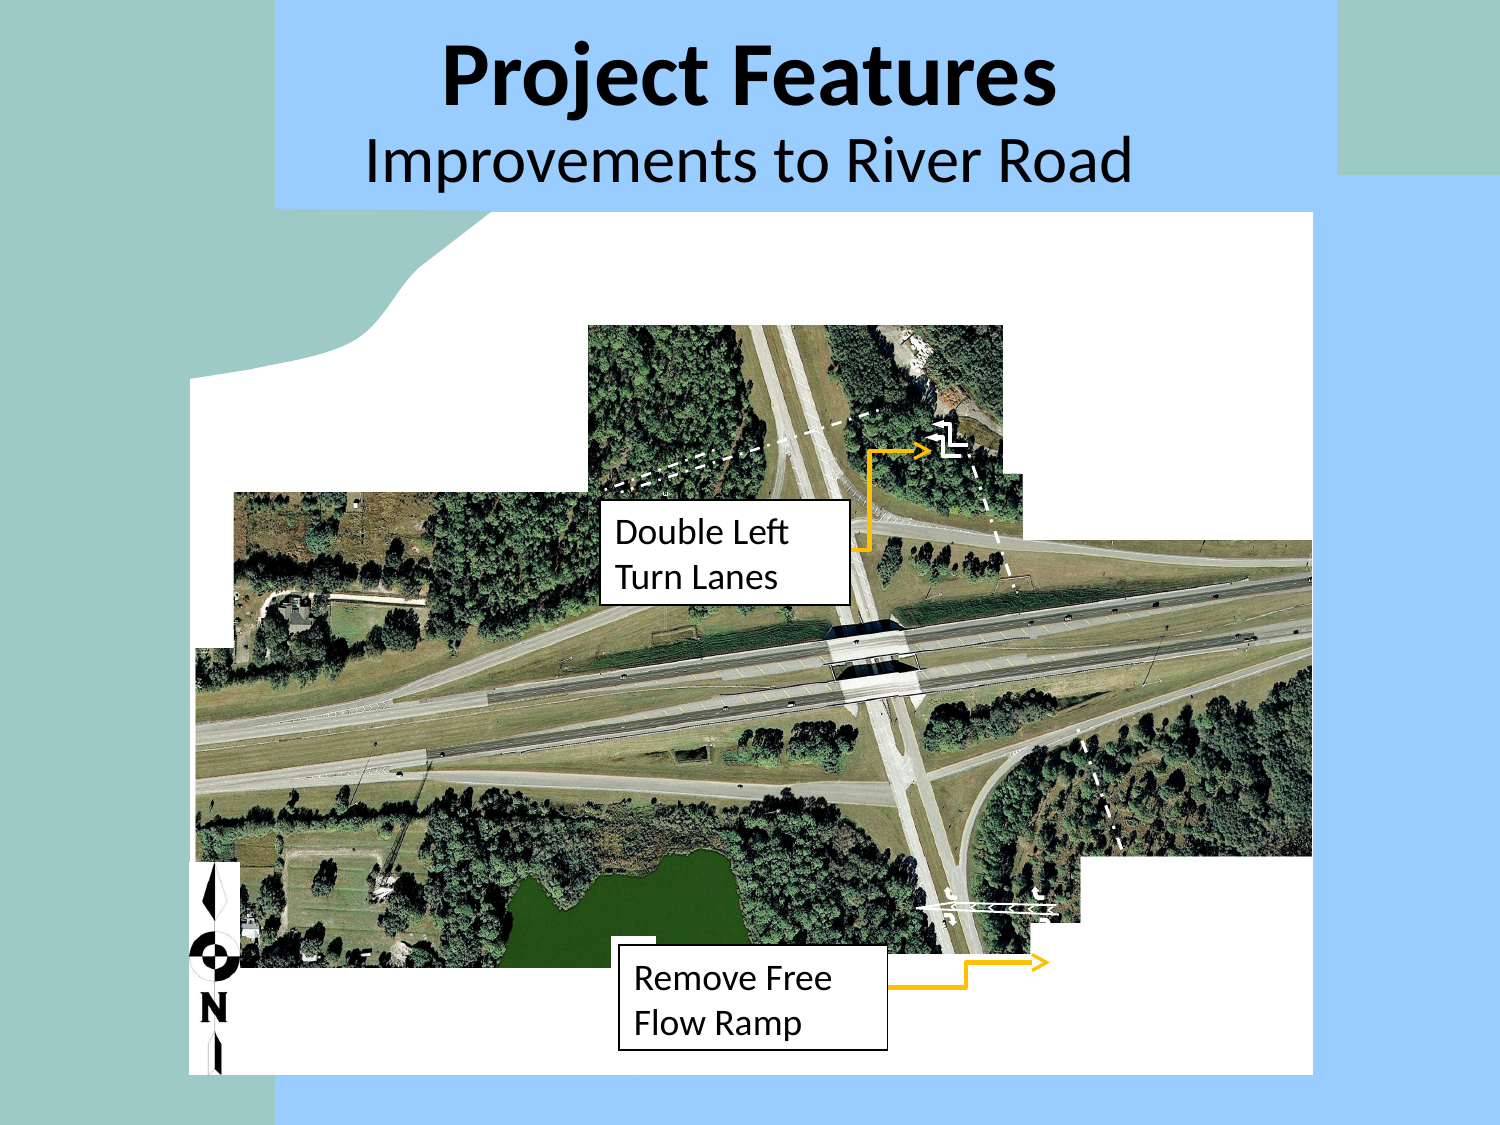

Project Features
Improvements to River Road
Double Left Turn Lanes
Remove Free Flow Ramp